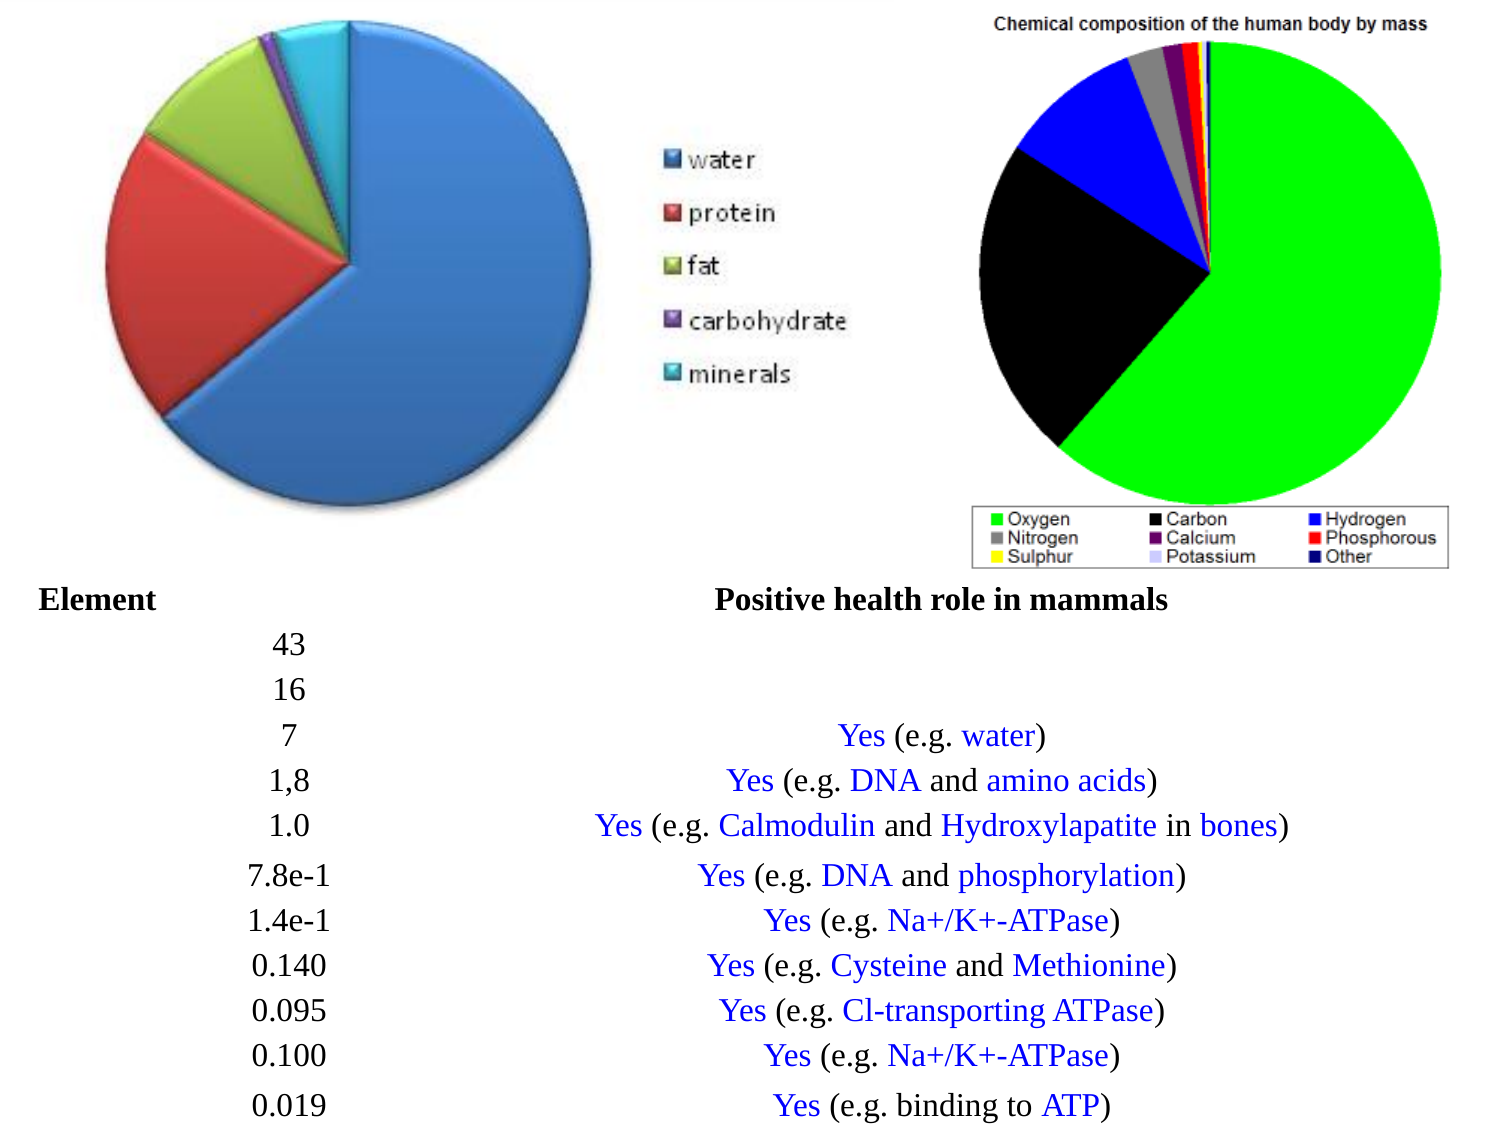

| Element | | Positive health role in mammals |
| --- | --- | --- |
| | 43 | |
| | 16 | |
| | 7 | Yes (e.g. water) |
| | 1,8 | Yes (e.g. DNA and amino acids) |
| | 1.0 | Yes (e.g. Calmodulin and Hydroxylapatite in bones) |
| | 7.8e-1 | Yes (e.g. DNA and phosphorylation) |
| | 1.4e-1 | Yes (e.g. Na+/K+-ATPase) |
| | 0.140 | Yes (e.g. Cysteine and Methionine) |
| | 0.095 | Yes (e.g. Cl-transporting ATPase) |
| | 0.100 | Yes (e.g. Na+/K+-ATPase) |
| | 0.019 | Yes (e.g. binding to ATP) |